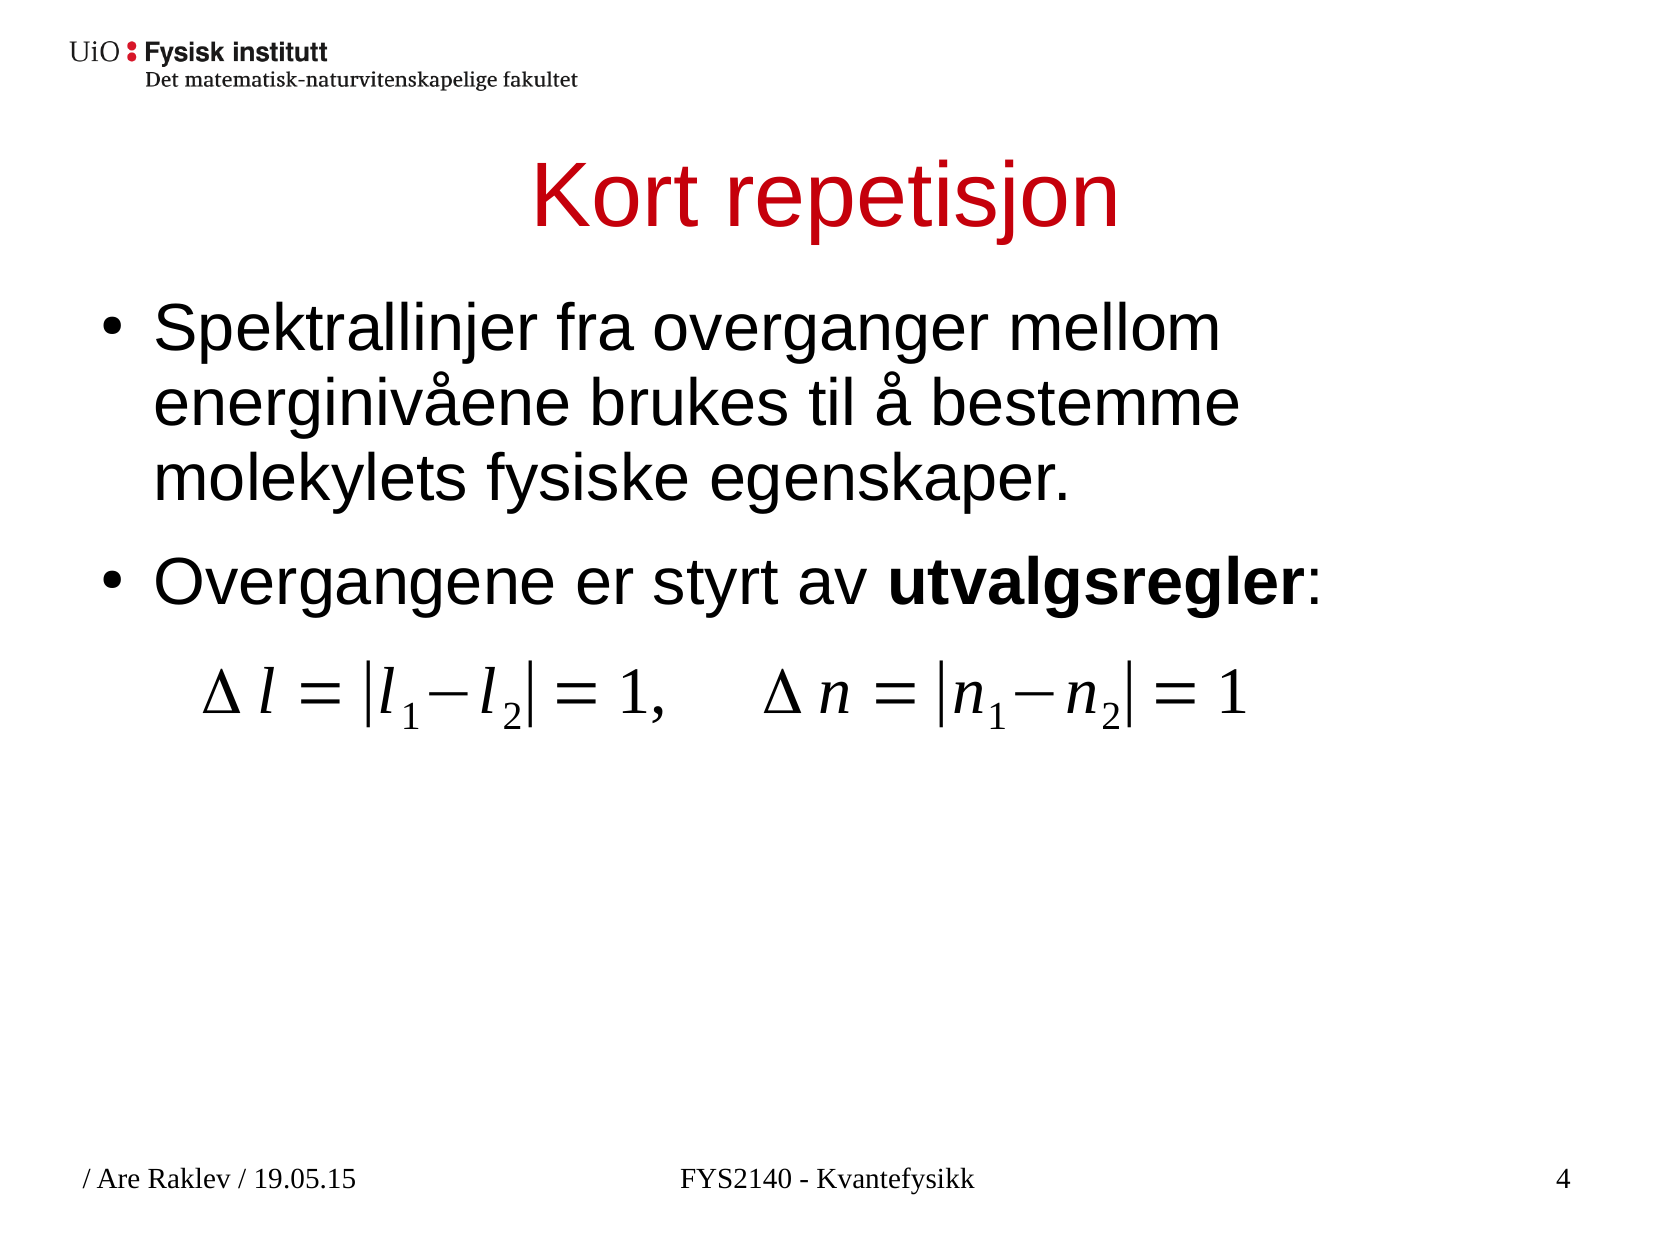

# Kort repetisjon
Spektrallinjer fra overganger mellom energinivåene brukes til å bestemme molekylets fysiske egenskaper.
Overgangene er styrt av utvalgsregler:
/ Are Raklev / 19.05.15
FYS2140 - Kvantefysikk
4